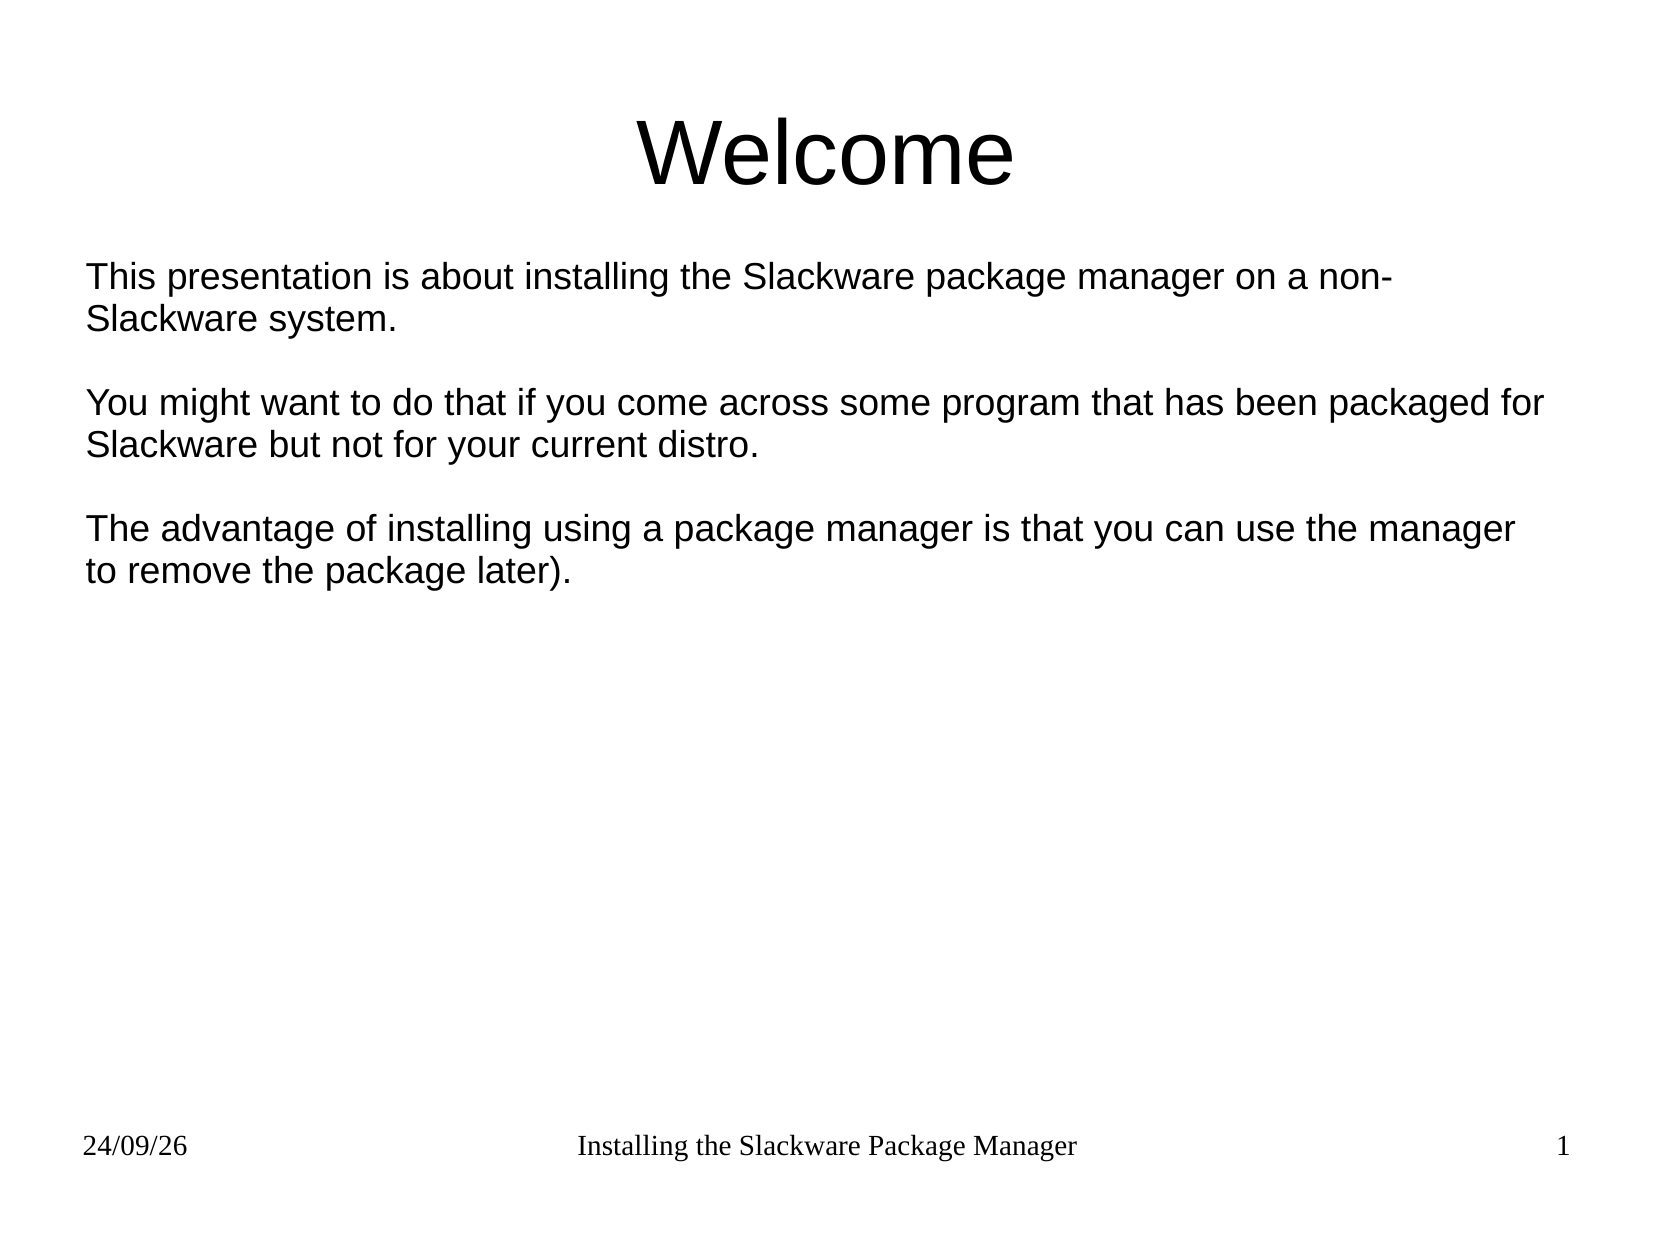

# Welcome
This presentation is about installing the Slackware package manager on a non-Slackware system.
You might want to do that if you come across some program that has been packaged for Slackware but not for your current distro.
The advantage of installing using a package manager is that you can use the manager to remove the package later).
Installing the Slackware Package Manager
1